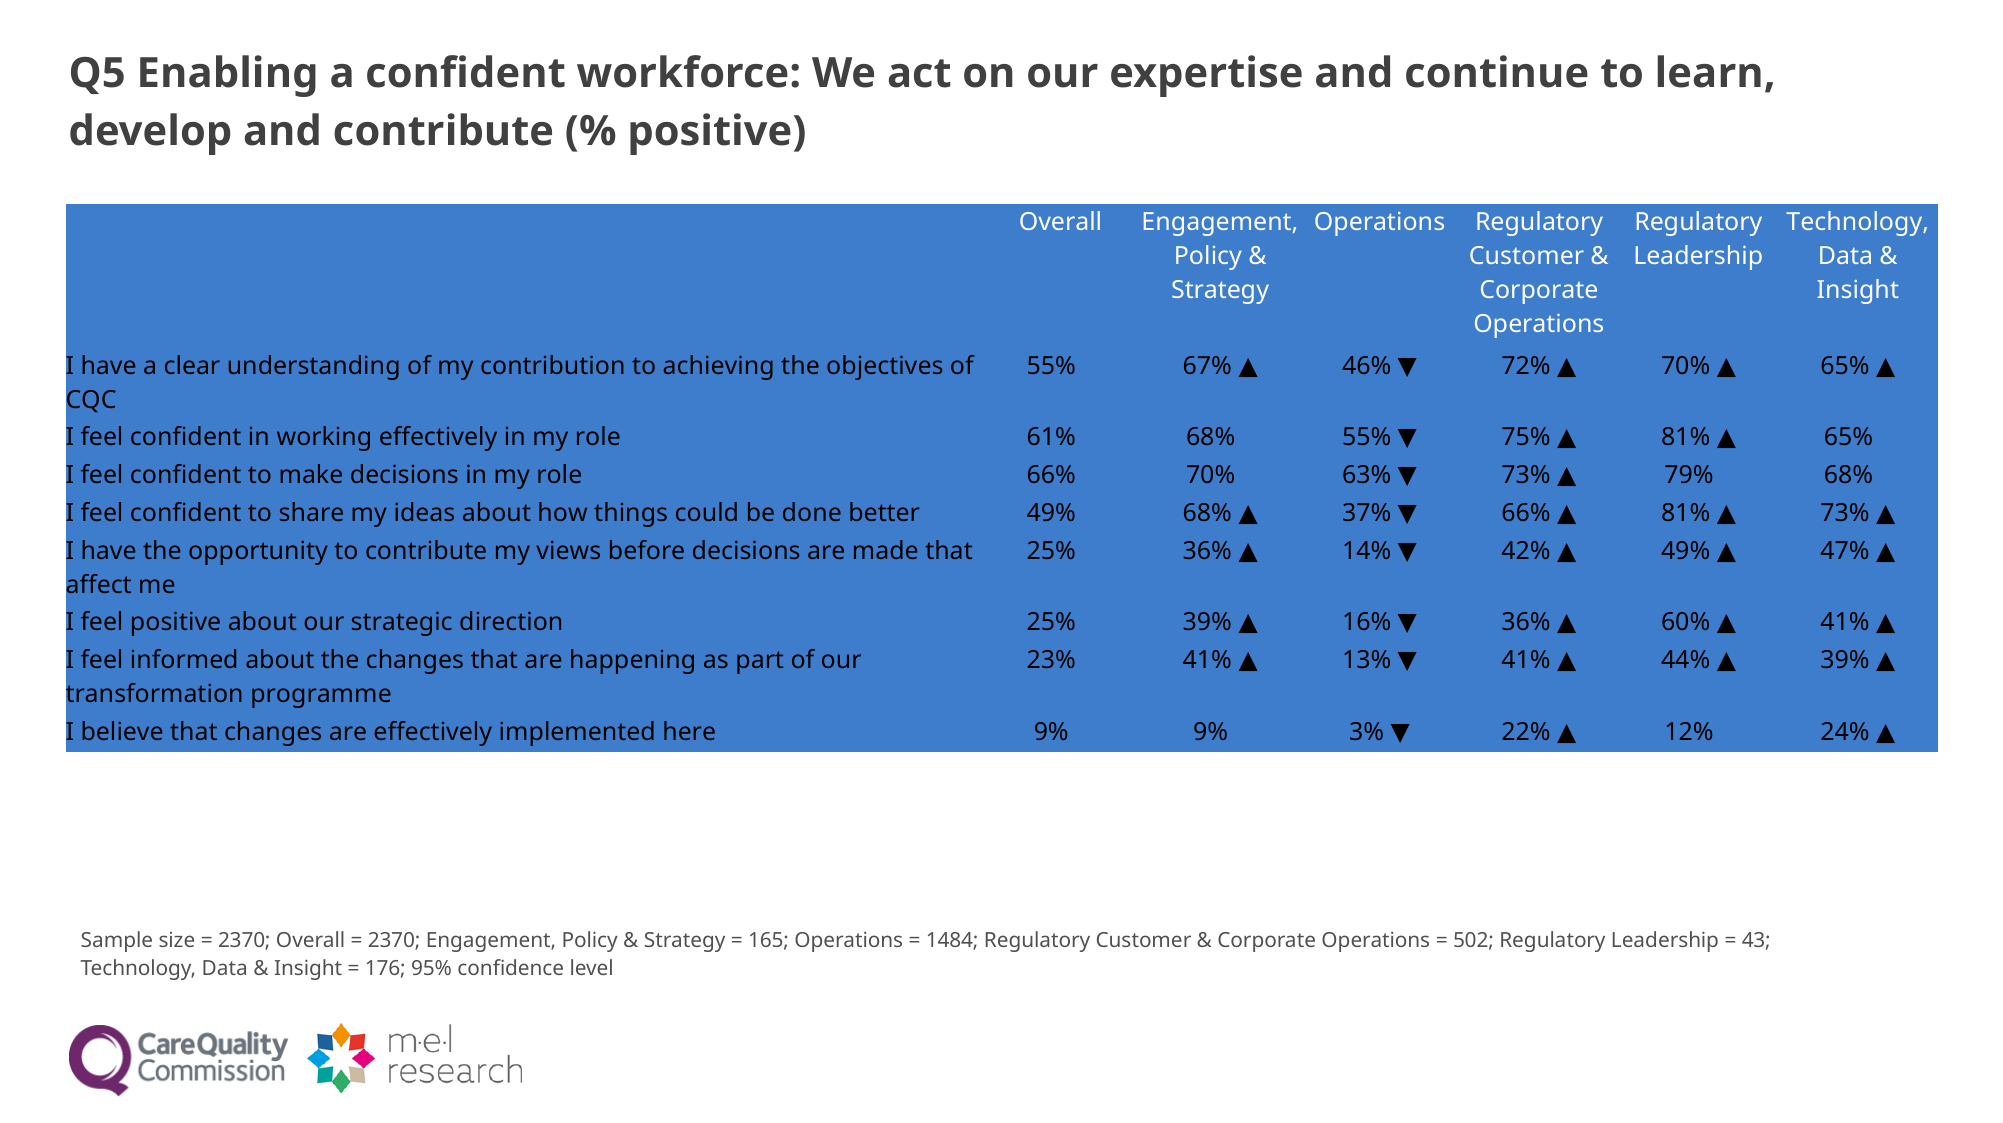

# Q5 Enabling a confident workforce: We act on our expertise and continue to learn, develop and contribute (% positive)
| | Overall | Engagement, Policy & Strategy | Operations | Regulatory Customer & Corporate Operations | Regulatory Leadership | Technology, Data & Insight |
| --- | --- | --- | --- | --- | --- | --- |
| I have a clear understanding of my contribution to achieving the objectives of CQC | 55% | 67% ▲ | 46% ▼ | 72% ▲ | 70% ▲ | 65% ▲ |
| I feel confident in working effectively in my role | 61% | 68% | 55% ▼ | 75% ▲ | 81% ▲ | 65% |
| I feel confident to make decisions in my role | 66% | 70% | 63% ▼ | 73% ▲ | 79% | 68% |
| I feel confident to share my ideas about how things could be done better | 49% | 68% ▲ | 37% ▼ | 66% ▲ | 81% ▲ | 73% ▲ |
| I have the opportunity to contribute my views before decisions are made that affect me | 25% | 36% ▲ | 14% ▼ | 42% ▲ | 49% ▲ | 47% ▲ |
| I feel positive about our strategic direction | 25% | 39% ▲ | 16% ▼ | 36% ▲ | 60% ▲ | 41% ▲ |
| I feel informed about the changes that are happening as part of our transformation programme | 23% | 41% ▲ | 13% ▼ | 41% ▲ | 44% ▲ | 39% ▲ |
| I believe that changes are effectively implemented here | 9% | 9% | 3% ▼ | 22% ▲ | 12% | 24% ▲ |
Sample size = 2370; Overall = 2370; Engagement, Policy & Strategy = 165; Operations = 1484; Regulatory Customer & Corporate Operations = 502; Regulatory Leadership = 43;
Technology, Data & Insight = 176; 95% confidence level